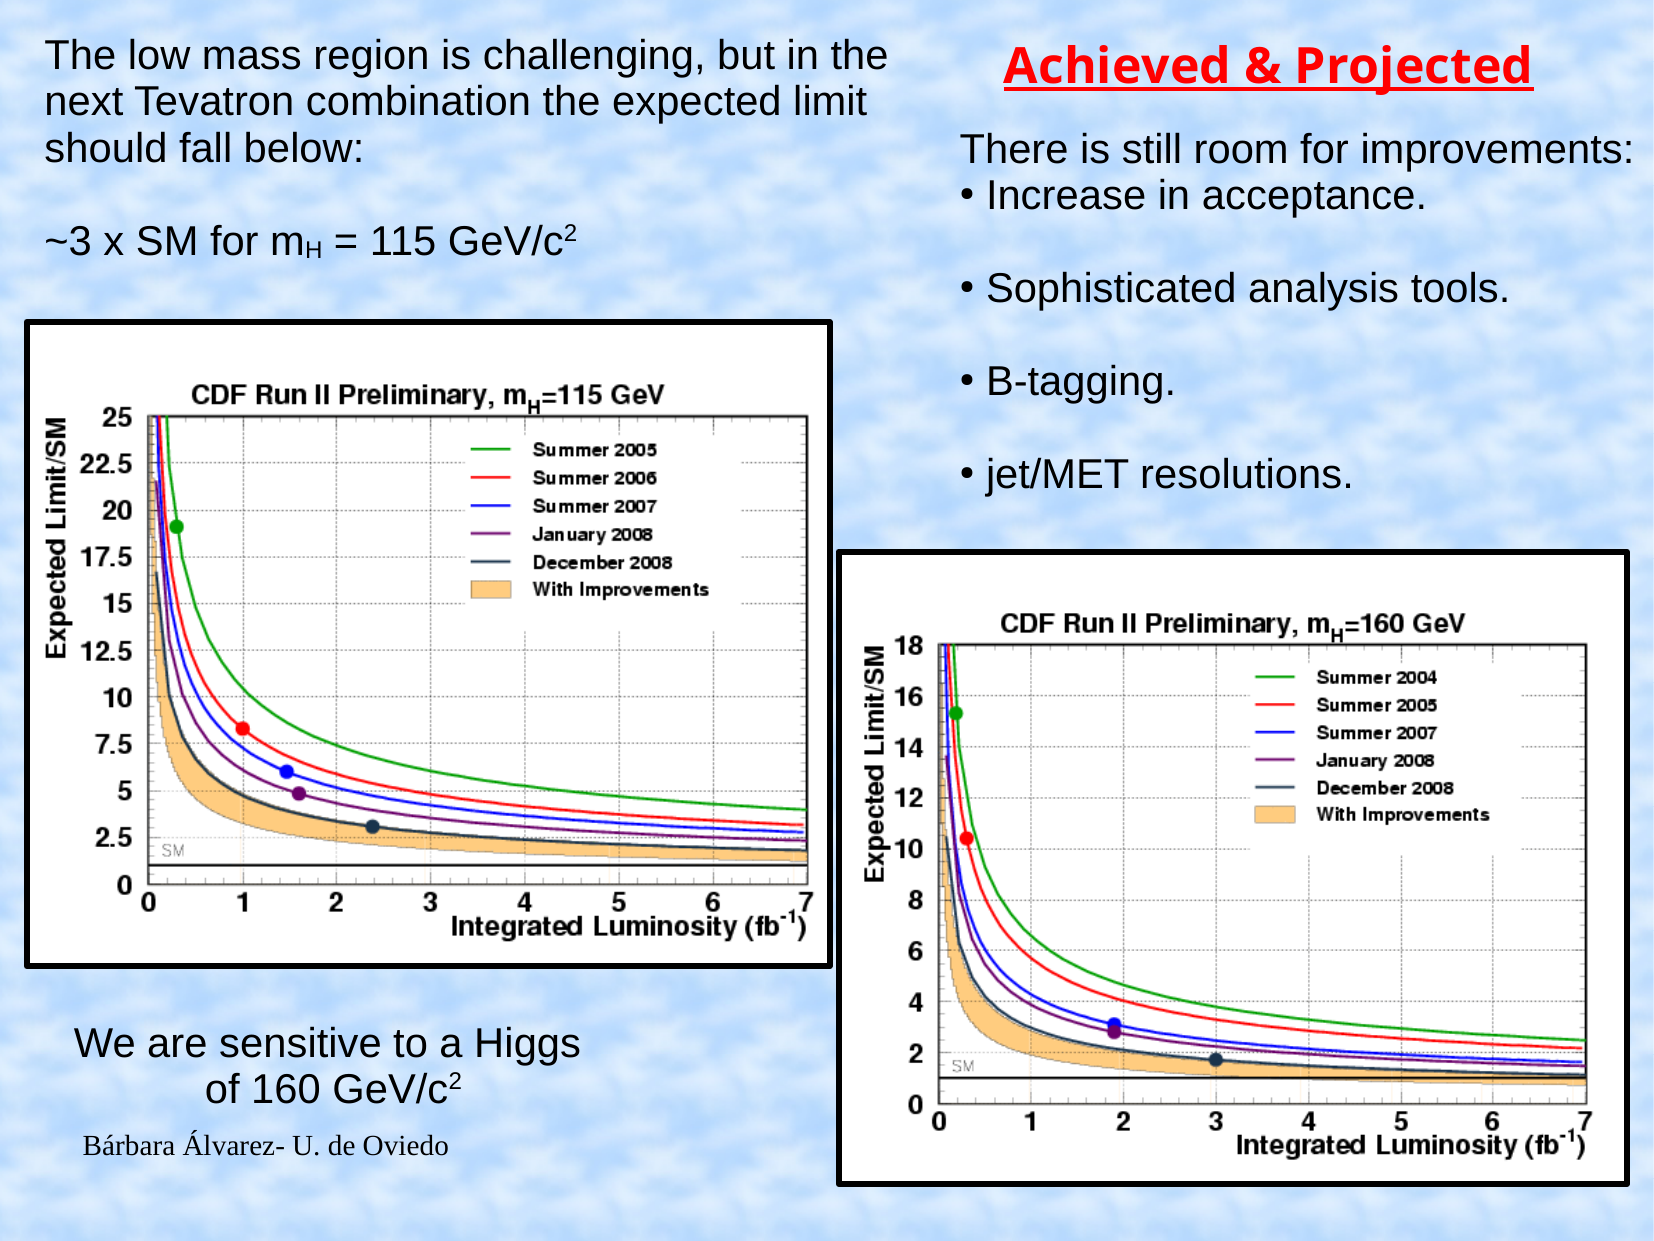

The low mass region is challenging, but in the
next Tevatron combination the expected limit
should fall below:
~3 x SM for mH = 115 GeV/c2
Achieved & Projected
There is still room for improvements:
 Increase in acceptance.
 Sophisticated analysis tools.
 B-tagging.
 jet/MET resolutions.
We are sensitive to a Higgs
of 160 GeV/c2
Bárbara Álvarez- U. de Oviedo
22